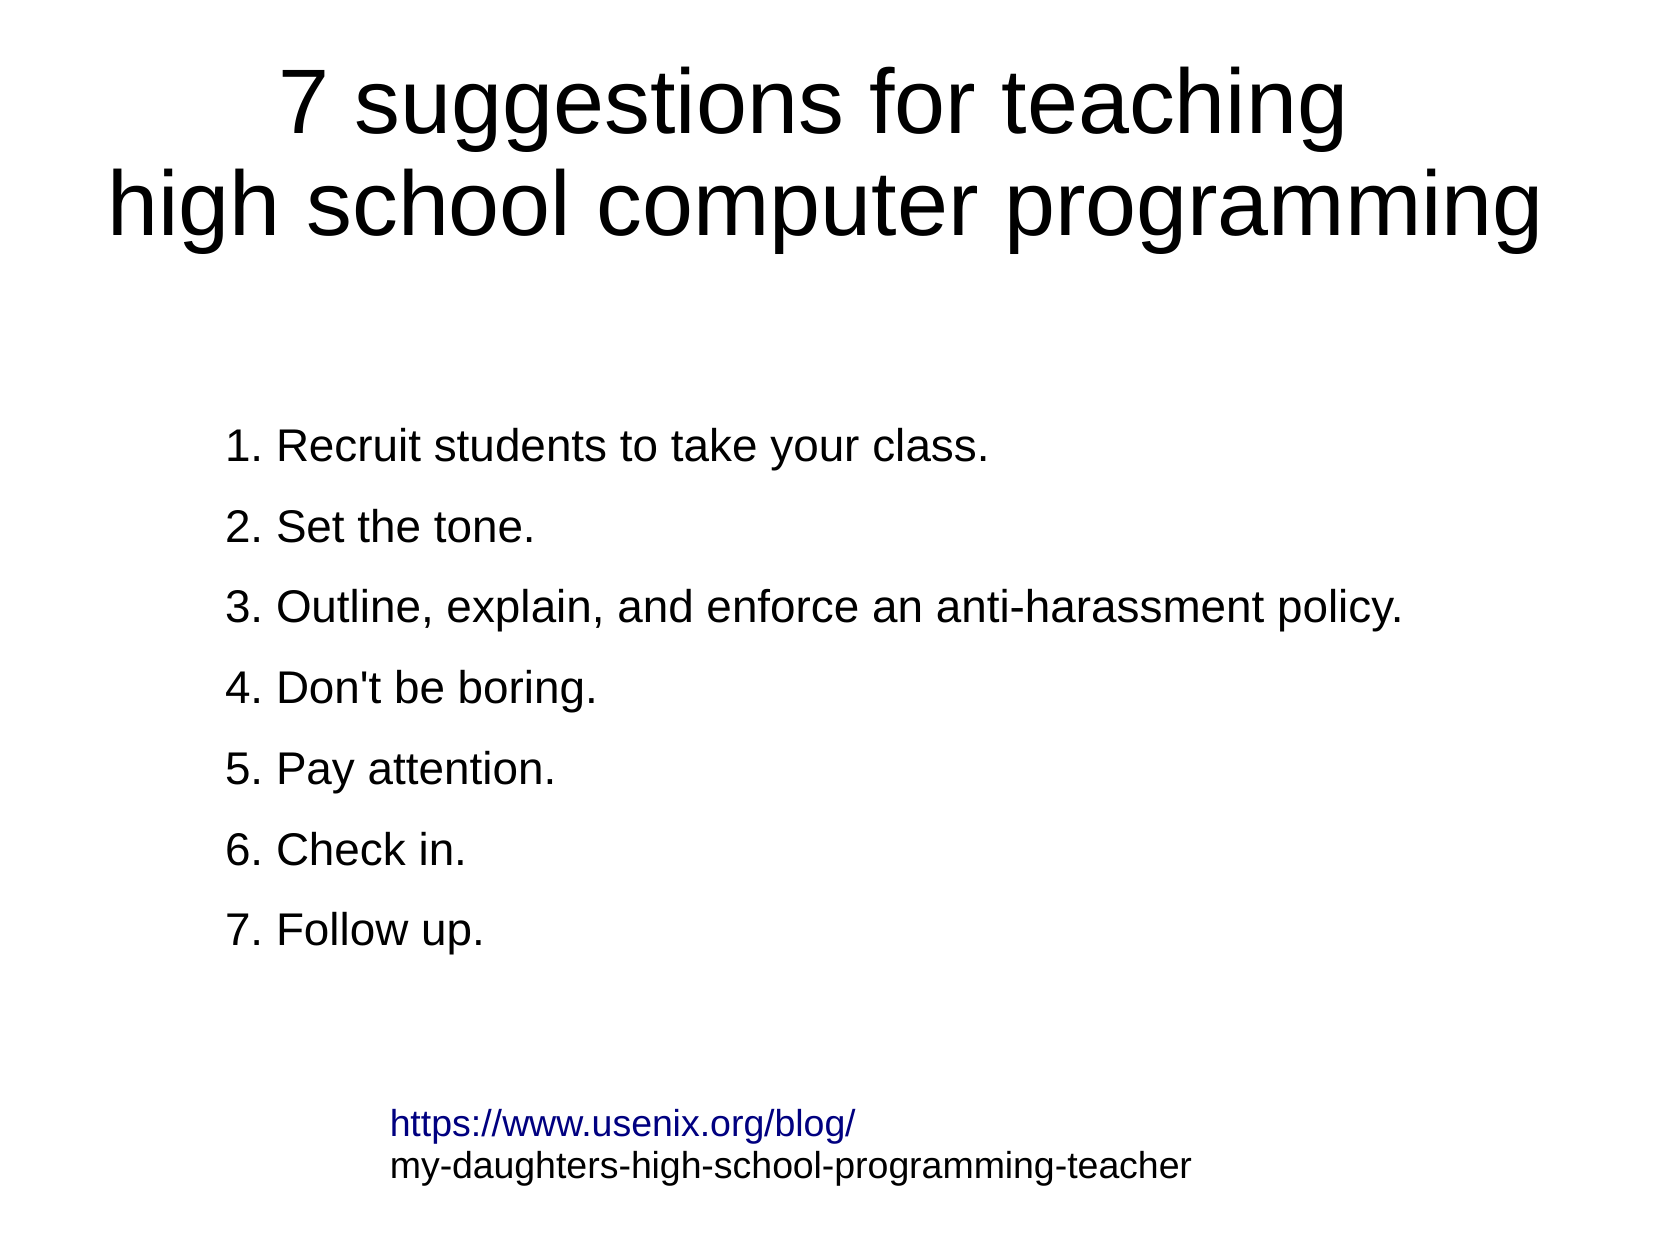

# 7 suggestions for teaching high school computer programming
1. Recruit students to take your class.
2. Set the tone.
3. Outline, explain, and enforce an anti-harassment policy.
4. Don't be boring.
5. Pay attention.
6. Check in.
7. Follow up.
https://www.usenix.org/blog/
my-daughters-high-school-programming-teacher